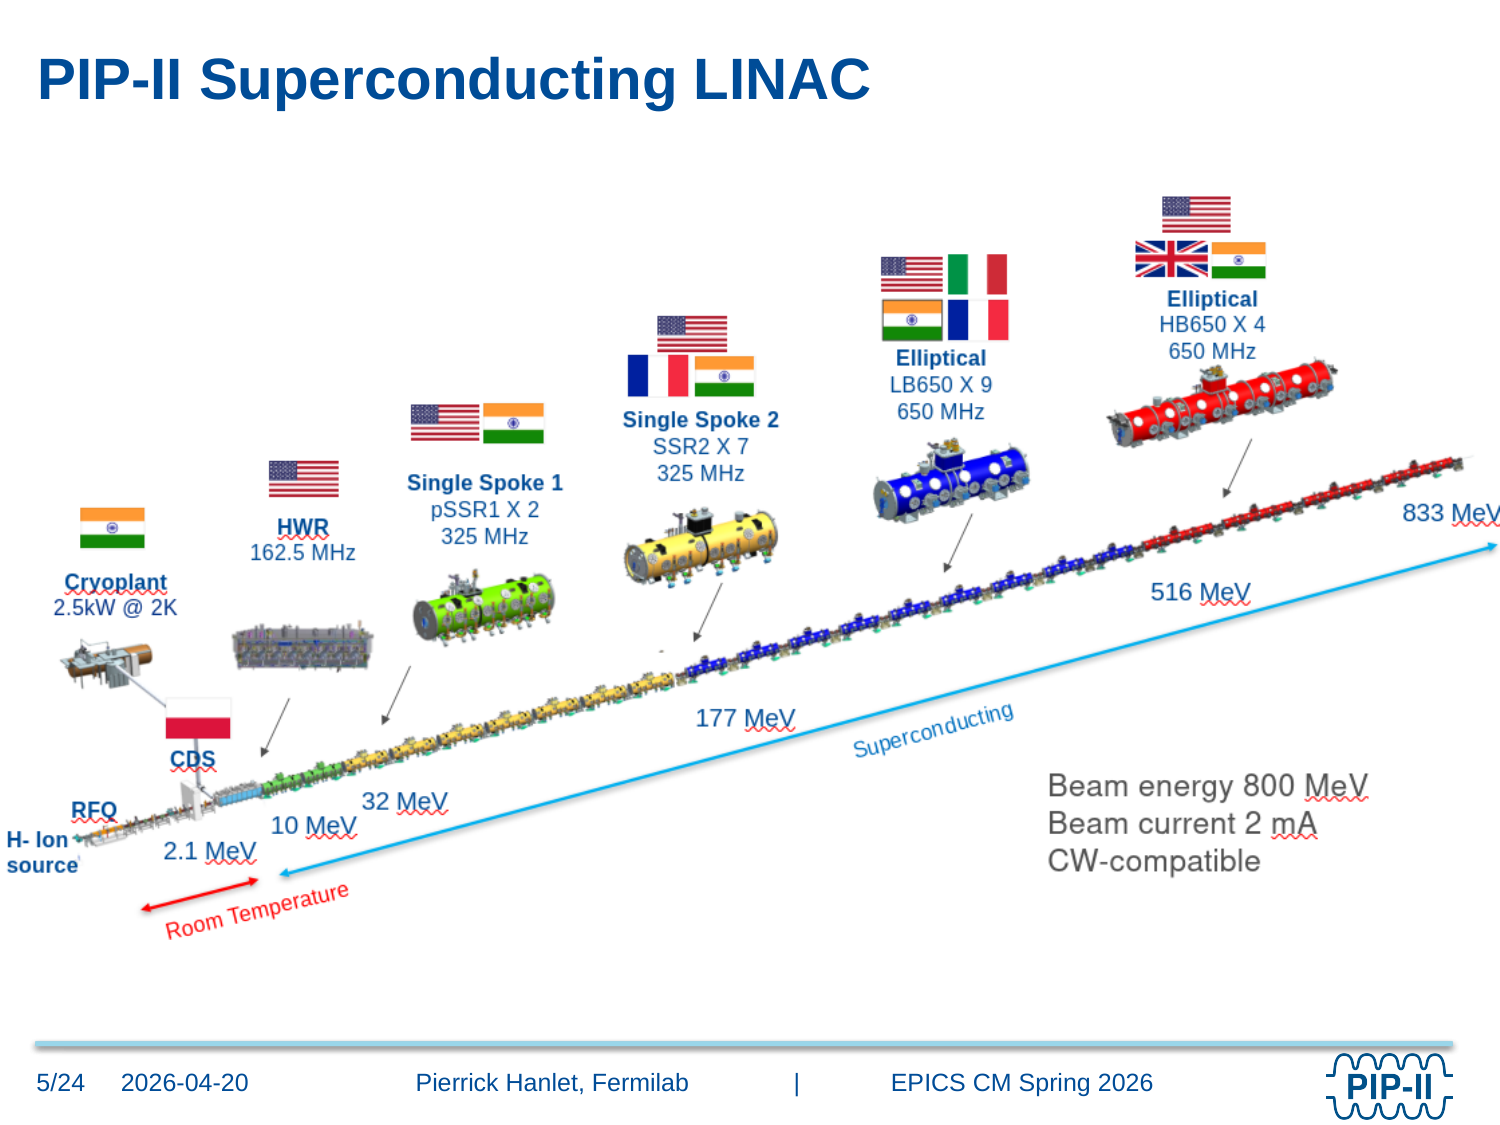

# PIP-II Superconducting LINAC
Beam energy 800 MeV
Beam current 2 mA
CW-compatible
2026-04-20
Pierrick Hanlet, Fermilab | EPICS CM Spring 2026